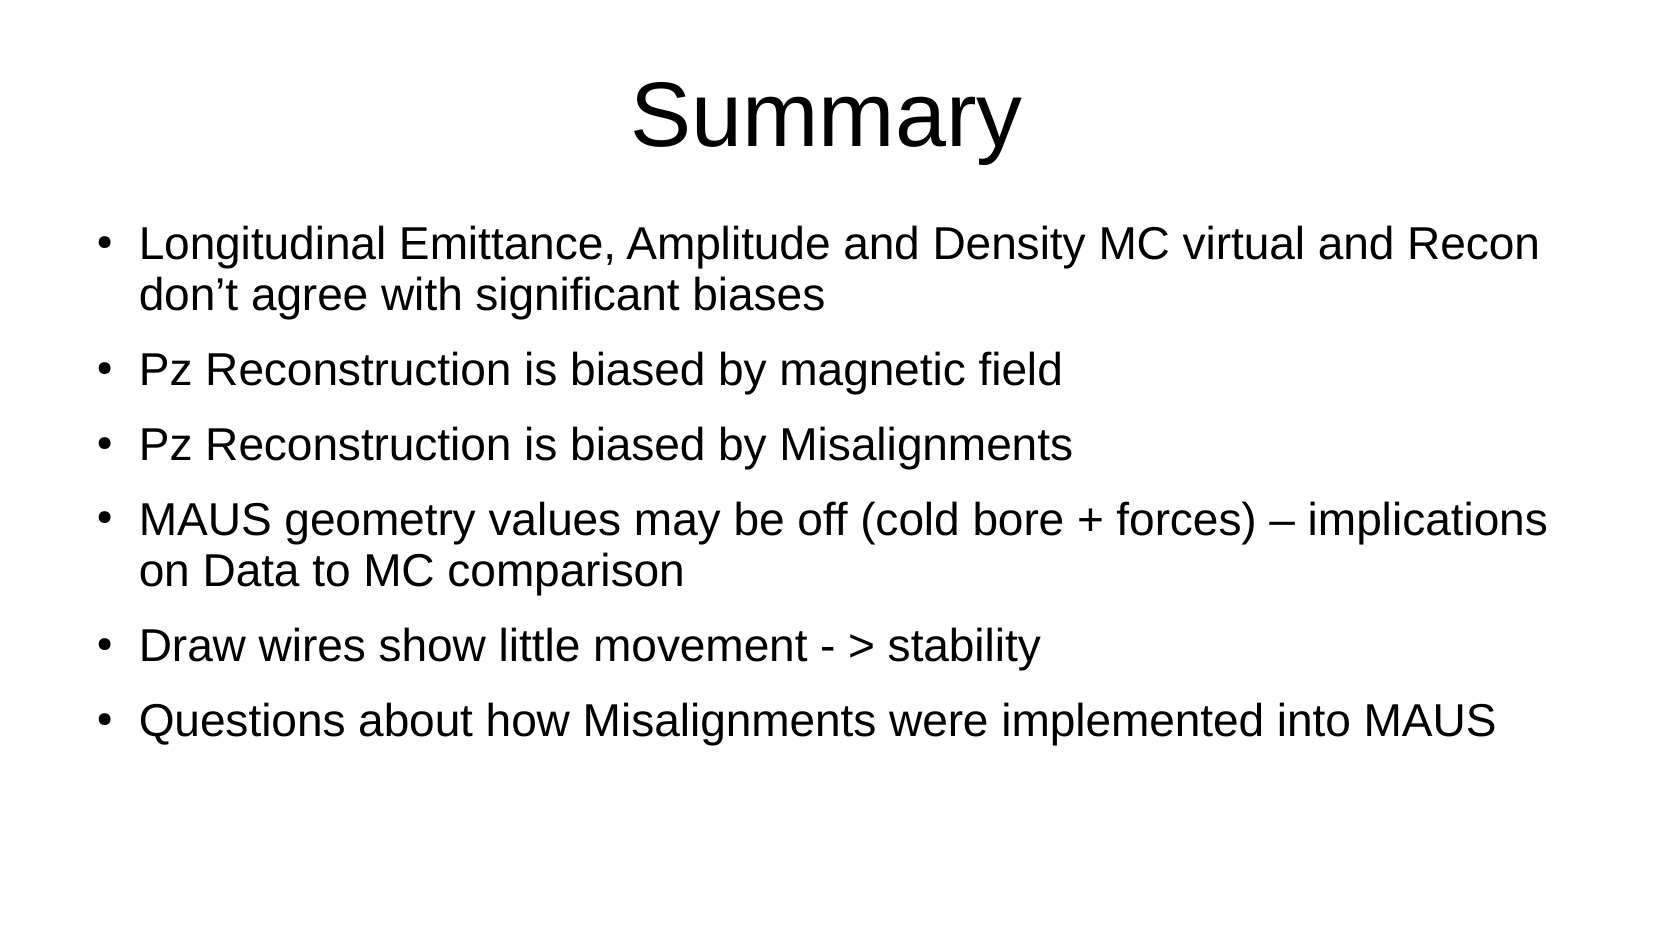

# Summary
Longitudinal Emittance, Amplitude and Density MC virtual and Recon don’t agree with significant biases
Pz Reconstruction is biased by magnetic field
Pz Reconstruction is biased by Misalignments
MAUS geometry values may be off (cold bore + forces) – implications on Data to MC comparison
Draw wires show little movement - > stability
Questions about how Misalignments were implemented into MAUS